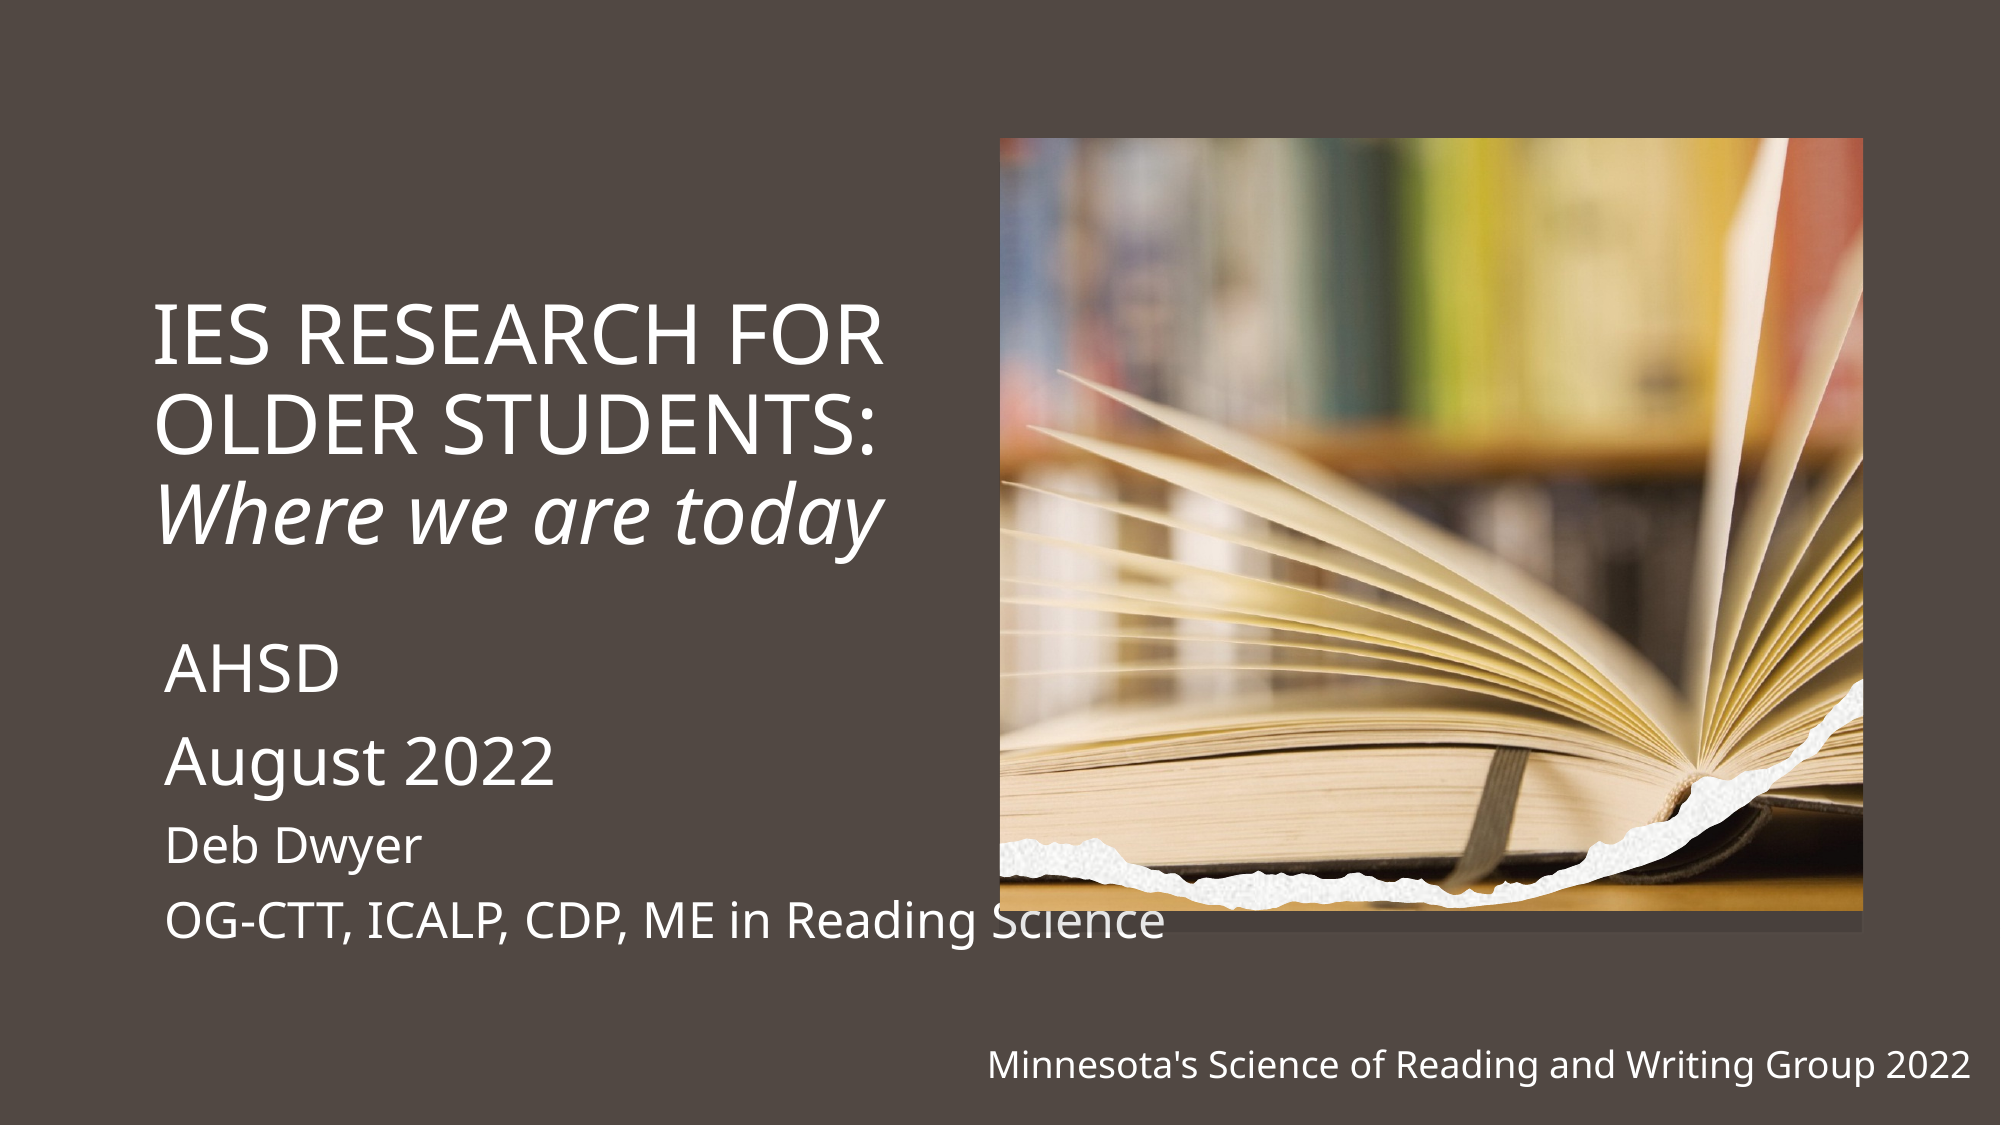

# IES research for older students: Where we are today
AHSD
August 2022
Deb Dwyer
OG-CTT, ICALP, CDP, ME in Reading Science
Minnesota's Science of Reading and Writing Group 2022